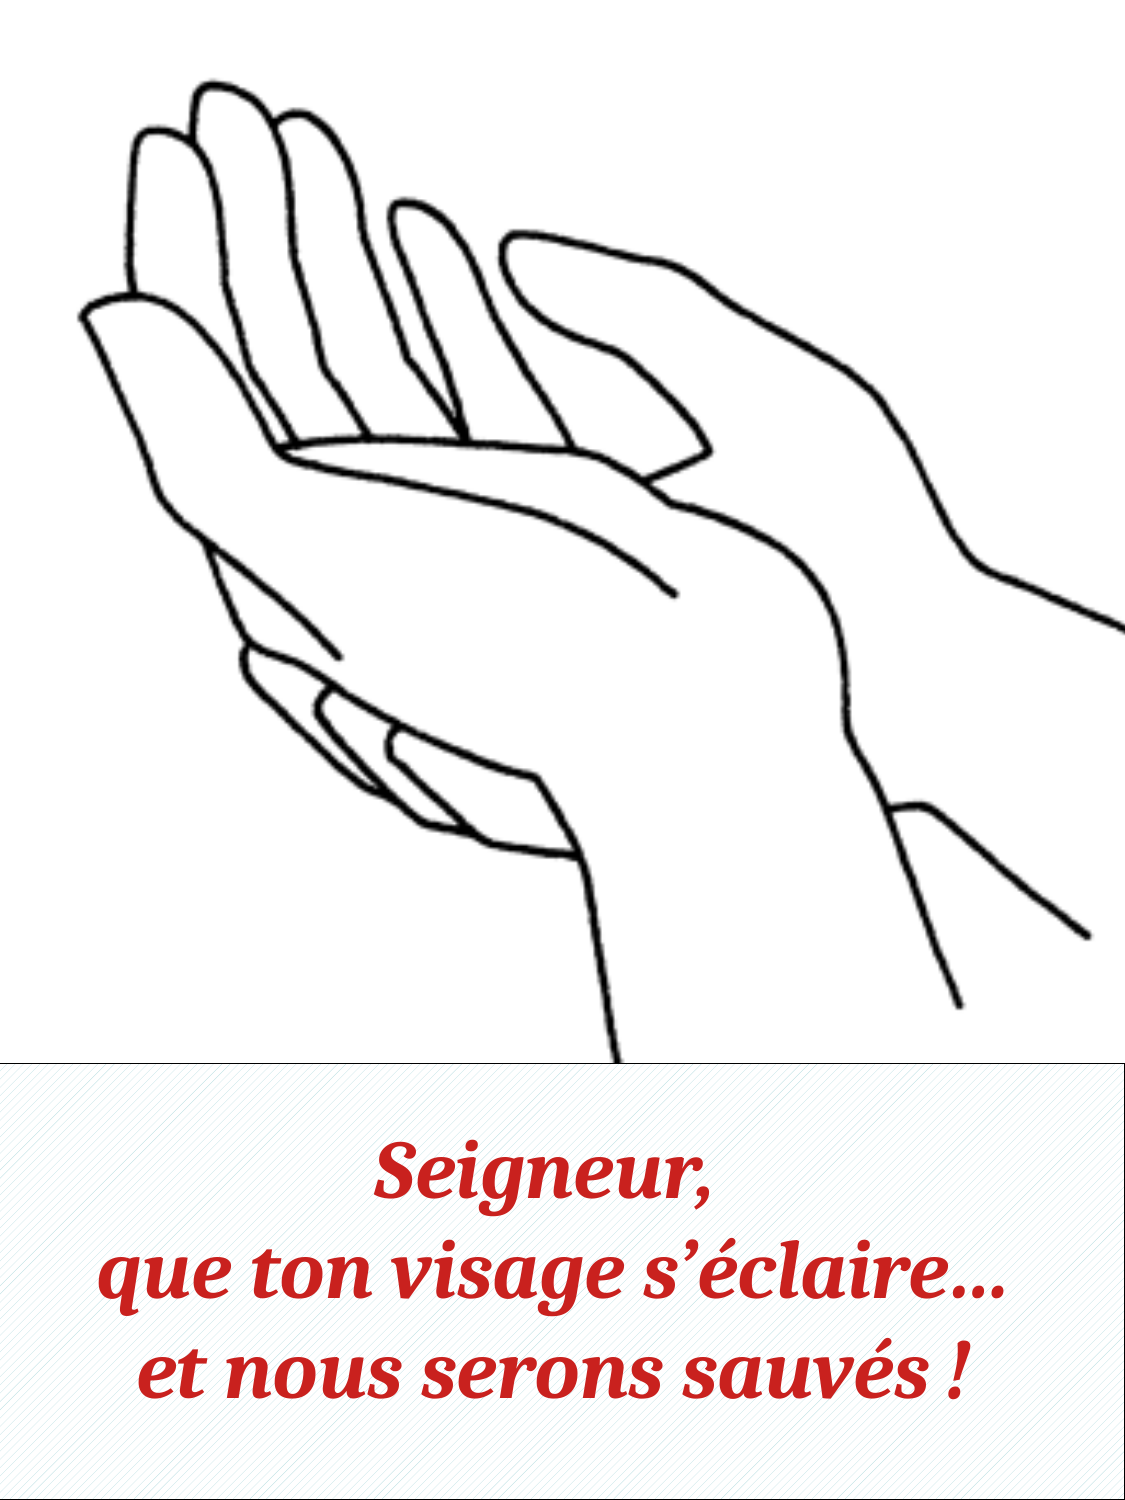

Seigneur,
que ton visage s’éclaire…
et nous serons sauvés !